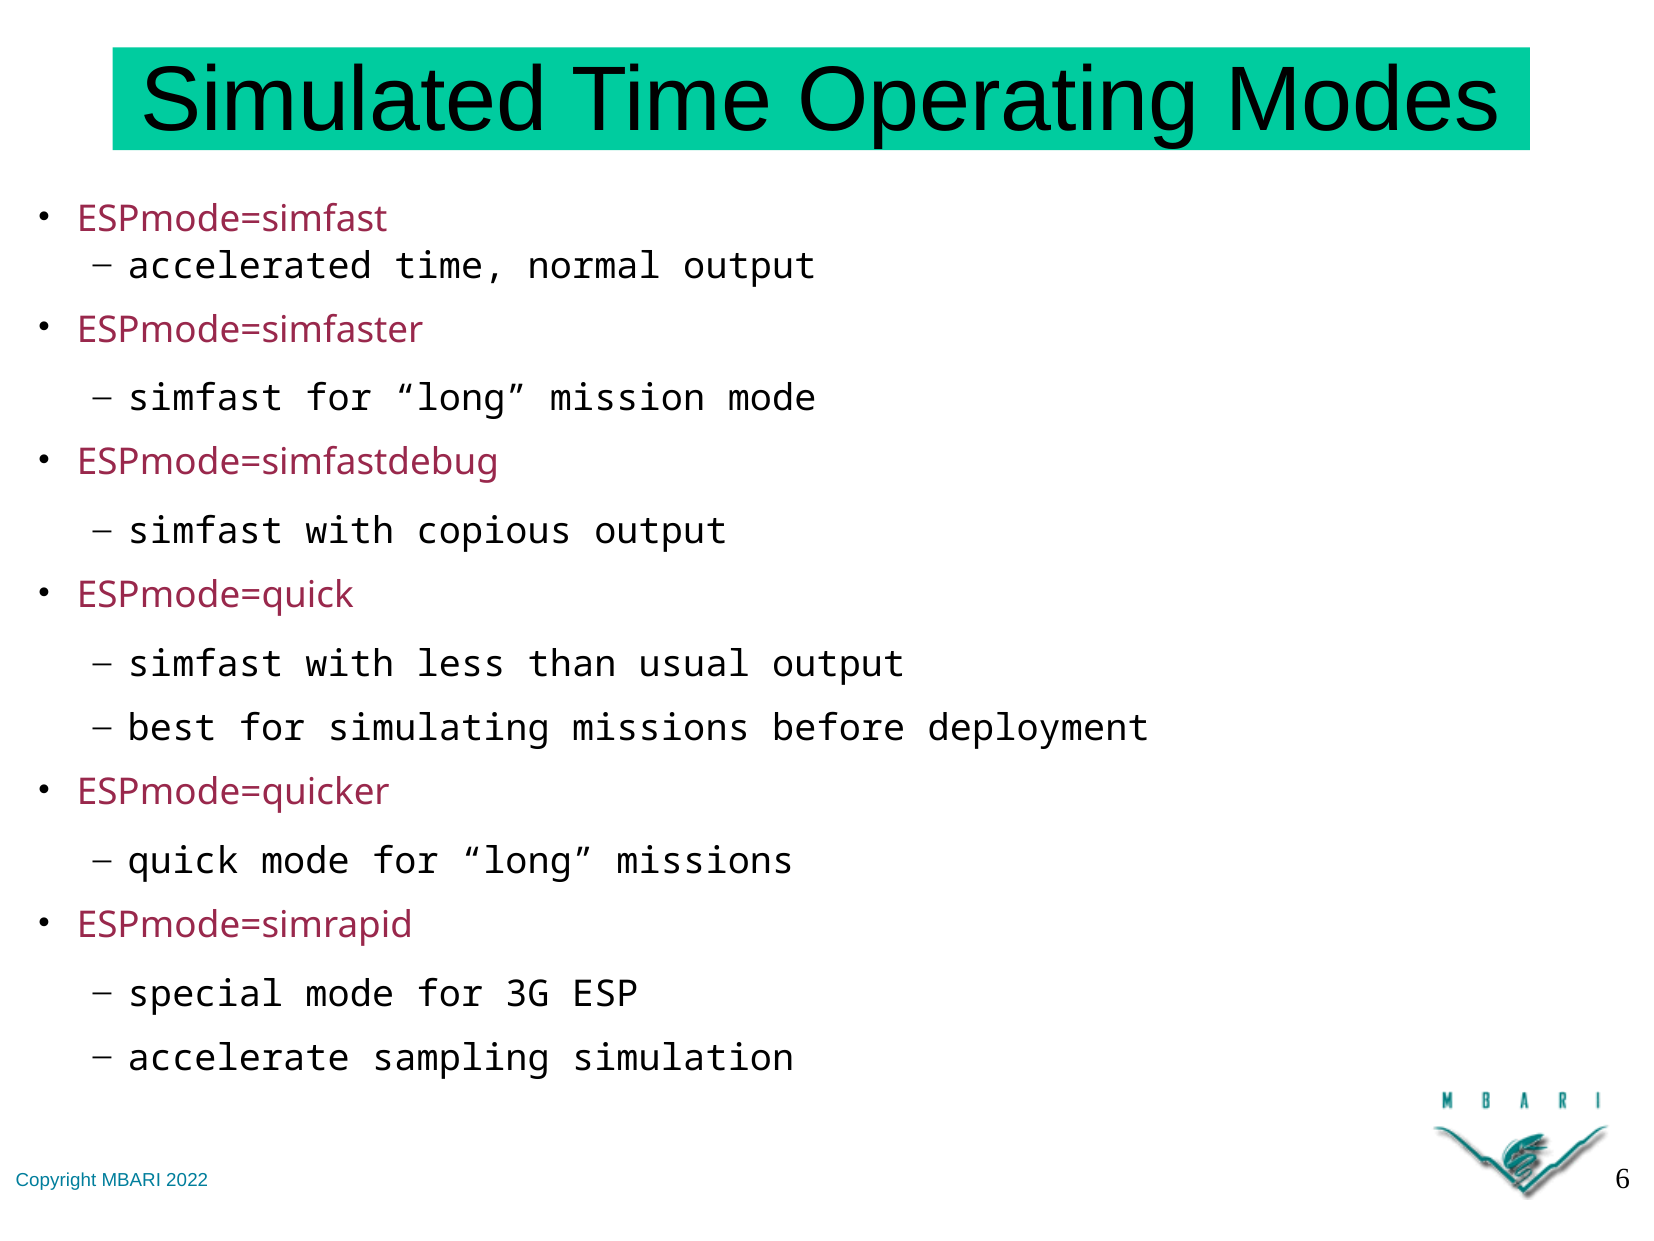

# Simulated Time Operating Modes
ESPmode=simfast
accelerated time, normal output
ESPmode=simfaster
simfast for “long” mission mode
ESPmode=simfastdebug
simfast with copious output
ESPmode=quick
simfast with less than usual output
best for simulating missions before deployment
ESPmode=quicker
quick mode for “long” missions
ESPmode=simrapid
special mode for 3G ESP
accelerate sampling simulation